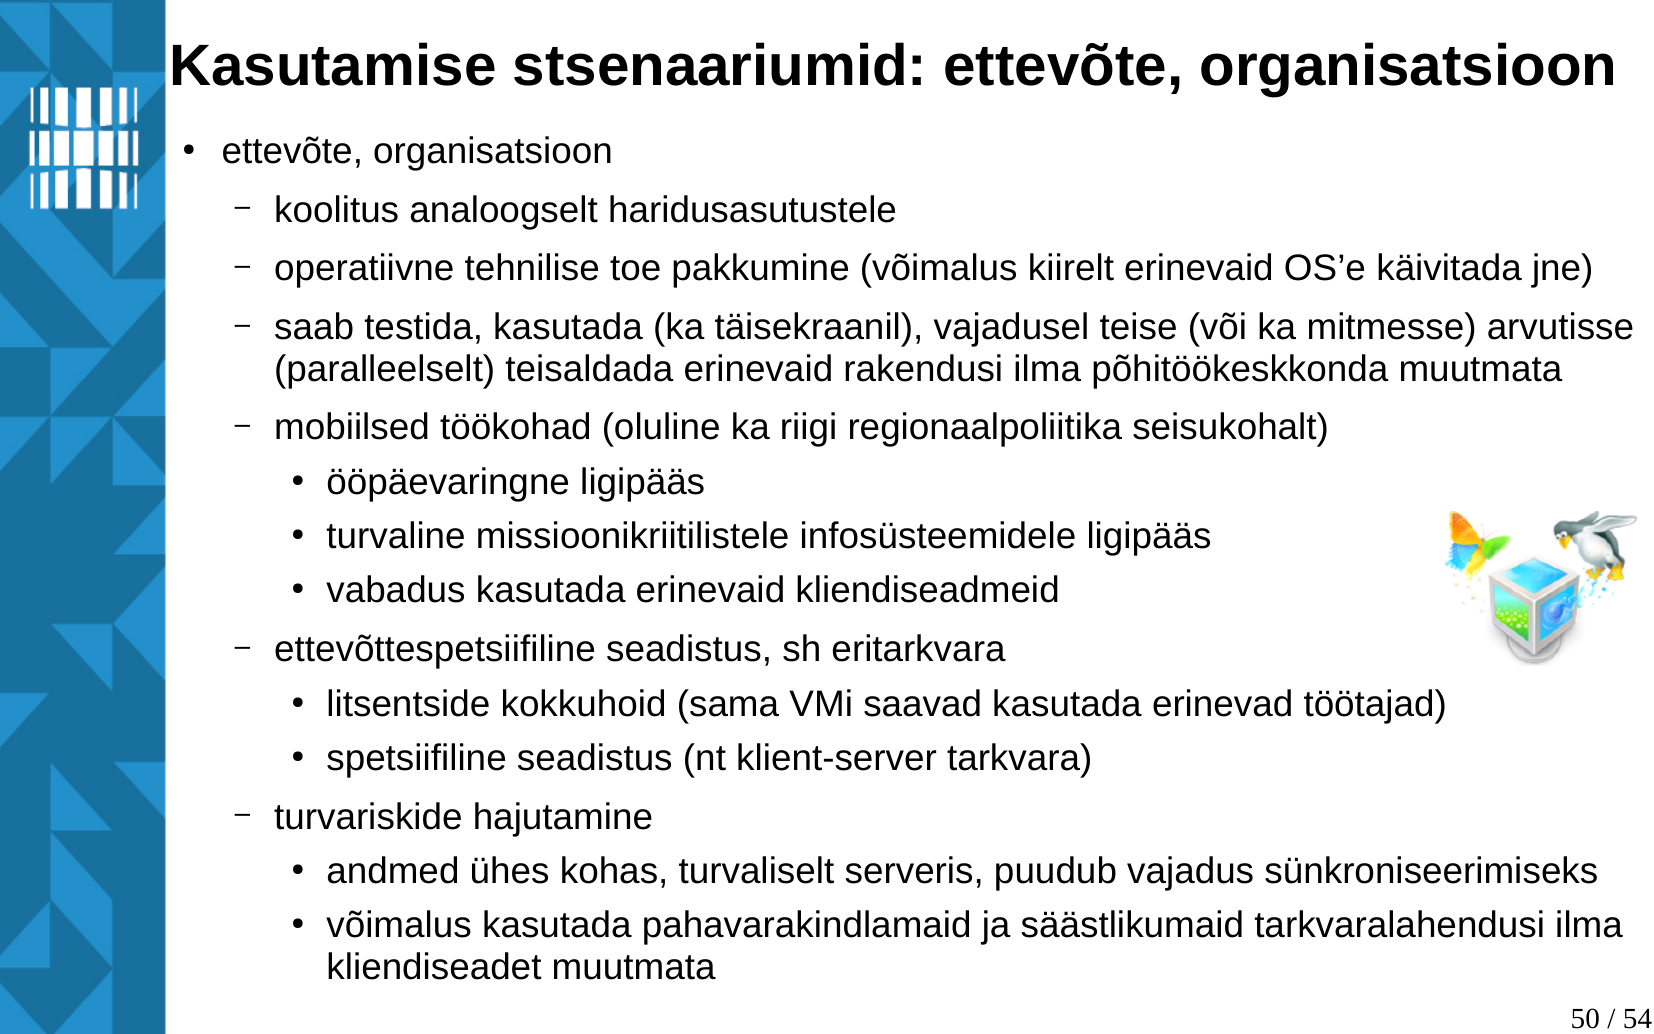

# Kasutamise stsenaariumid: ettevõte, organisatsioon
ettevõte, organisatsioon
koolitus analoogselt haridusasutustele
operatiivne tehnilise toe pakkumine (võimalus kiirelt erinevaid OS’e käivitada jne)
saab testida, kasutada (ka täisekraanil), vajadusel teise (või ka mitmesse) arvutisse (paralleelselt) teisaldada erinevaid rakendusi ilma põhitöökeskkonda muutmata
mobiilsed töökohad	(oluline ka riigi regionaalpoliitika seisukohalt)
ööpäevaringne ligipääs
turvaline missioonikriitilistele infosüsteemidele ligipääs
vabadus kasutada erinevaid kliendiseadmeid
ettevõttespetsiifiline seadistus, sh eritarkvara
litsentside kokkuhoid (sama VMi saavad kasutada erinevad töötajad)
spetsiifiline seadistus (nt klient-server tarkvara)
turvariskide hajutamine
andmed ühes kohas, turvaliselt serveris, puudub vajadus sünkroniseerimiseks
võimalus kasutada pahavarakindlamaid ja säästlikumaid tarkvaralahendusi ilma kliendiseadet muutmata
50